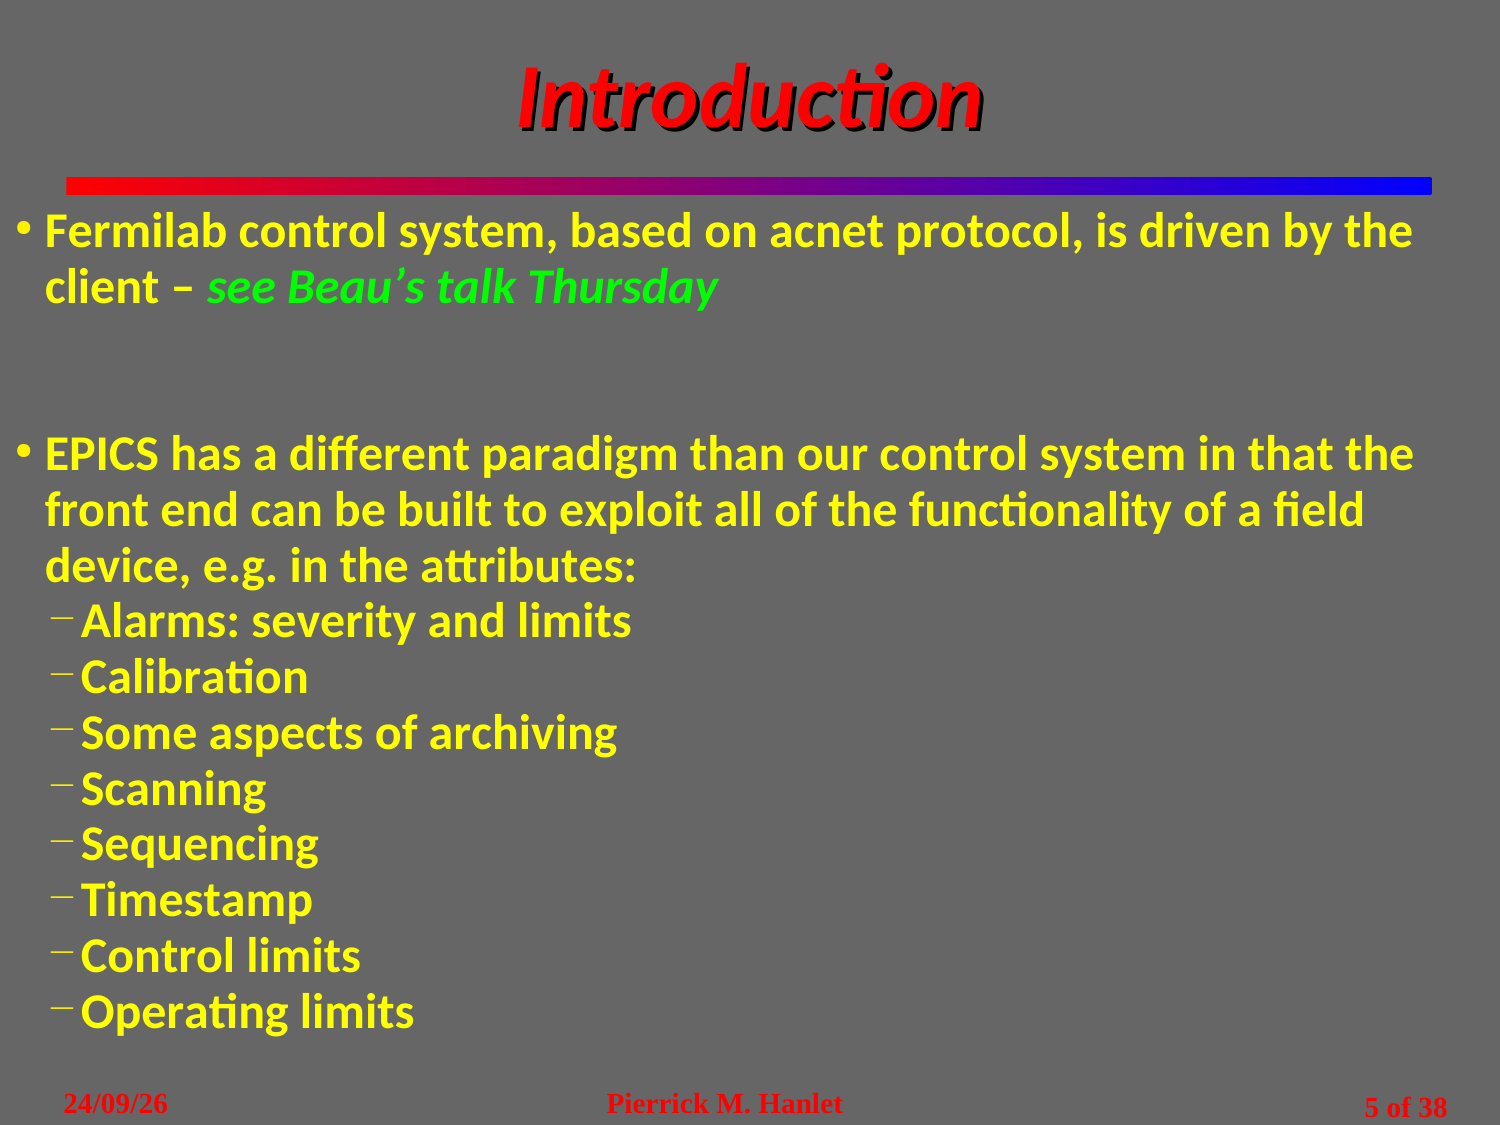

# Introduction
Fermilab control system, based on acnet protocol, is driven by the client – see Beau’s talk Thursday
EPICS has a different paradigm than our control system in that the front end can be built to exploit all of the functionality of a field device, e.g. in the attributes:
Alarms: severity and limits
Calibration
Some aspects of archiving
Scanning
Sequencing
Timestamp
Control limits
Operating limits
5
Pierrick Hanlet